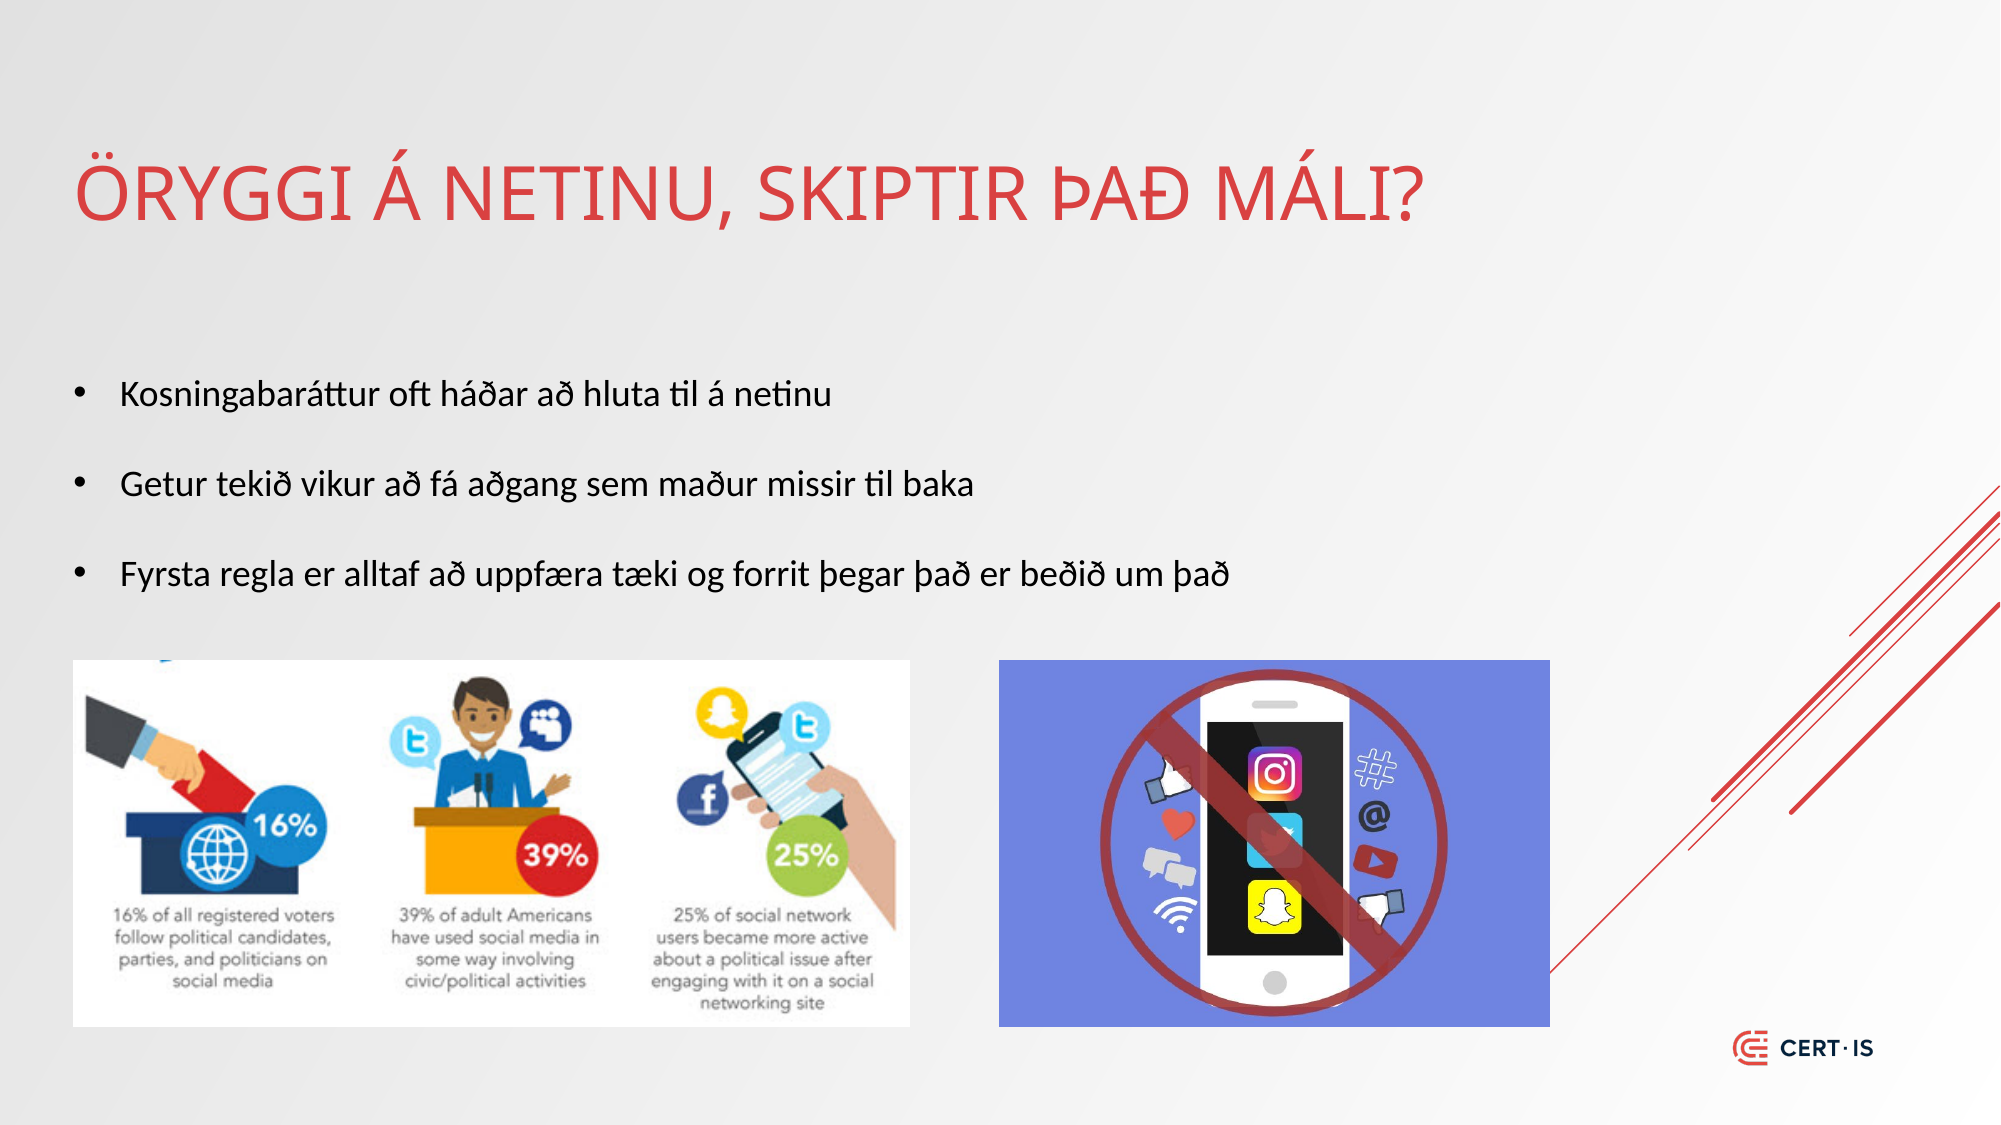

# Öryggi á netinu, skiptir það máli?
Kosningabaráttur oft háðar að hluta til á netinu
Getur tekið vikur að fá aðgang sem maður missir til baka
Fyrsta regla er alltaf að uppfæra tæki og forrit þegar það er beðið um það